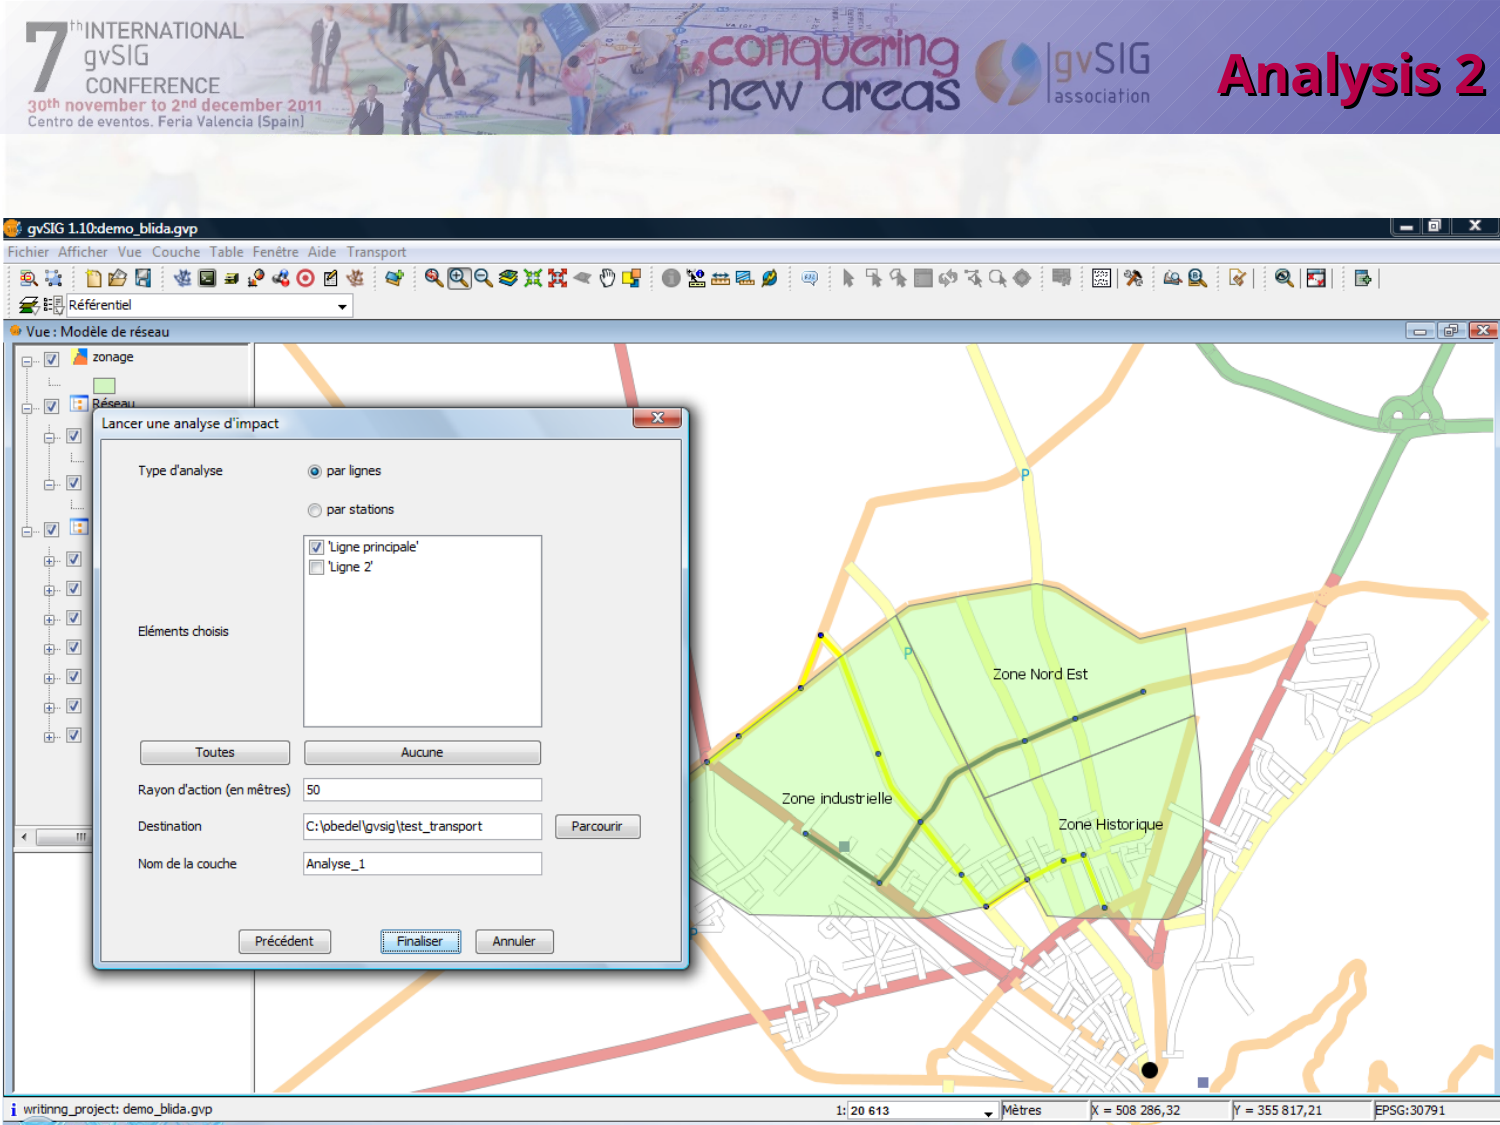

Analysis 2
#
GvSIG to help network bus management
33